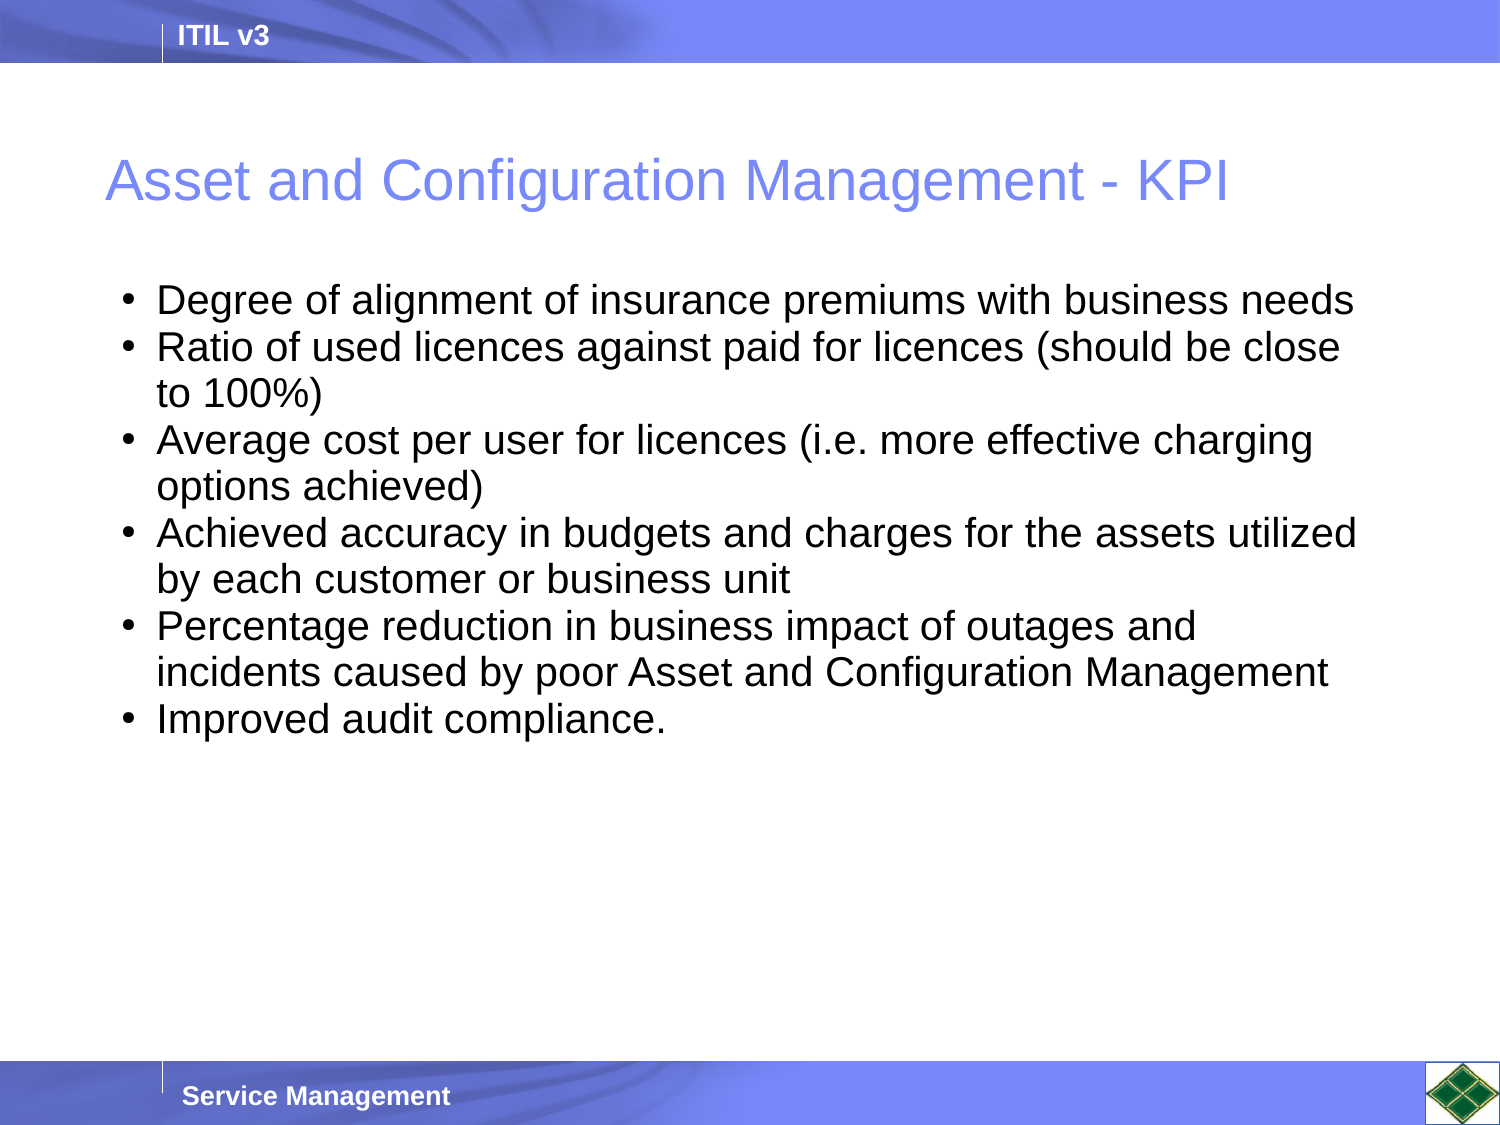

Asset and Configuration Management - KPI
Degree of alignment of insurance premiums with business needs
Ratio of used licences against paid for licences (should be close to 100%)
Average cost per user for licences (i.e. more effective charging options achieved)
Achieved accuracy in budgets and charges for the assets utilized by each customer or business unit
Percentage reduction in business impact of outages and incidents caused by poor Asset and Configuration Management
Improved audit compliance.